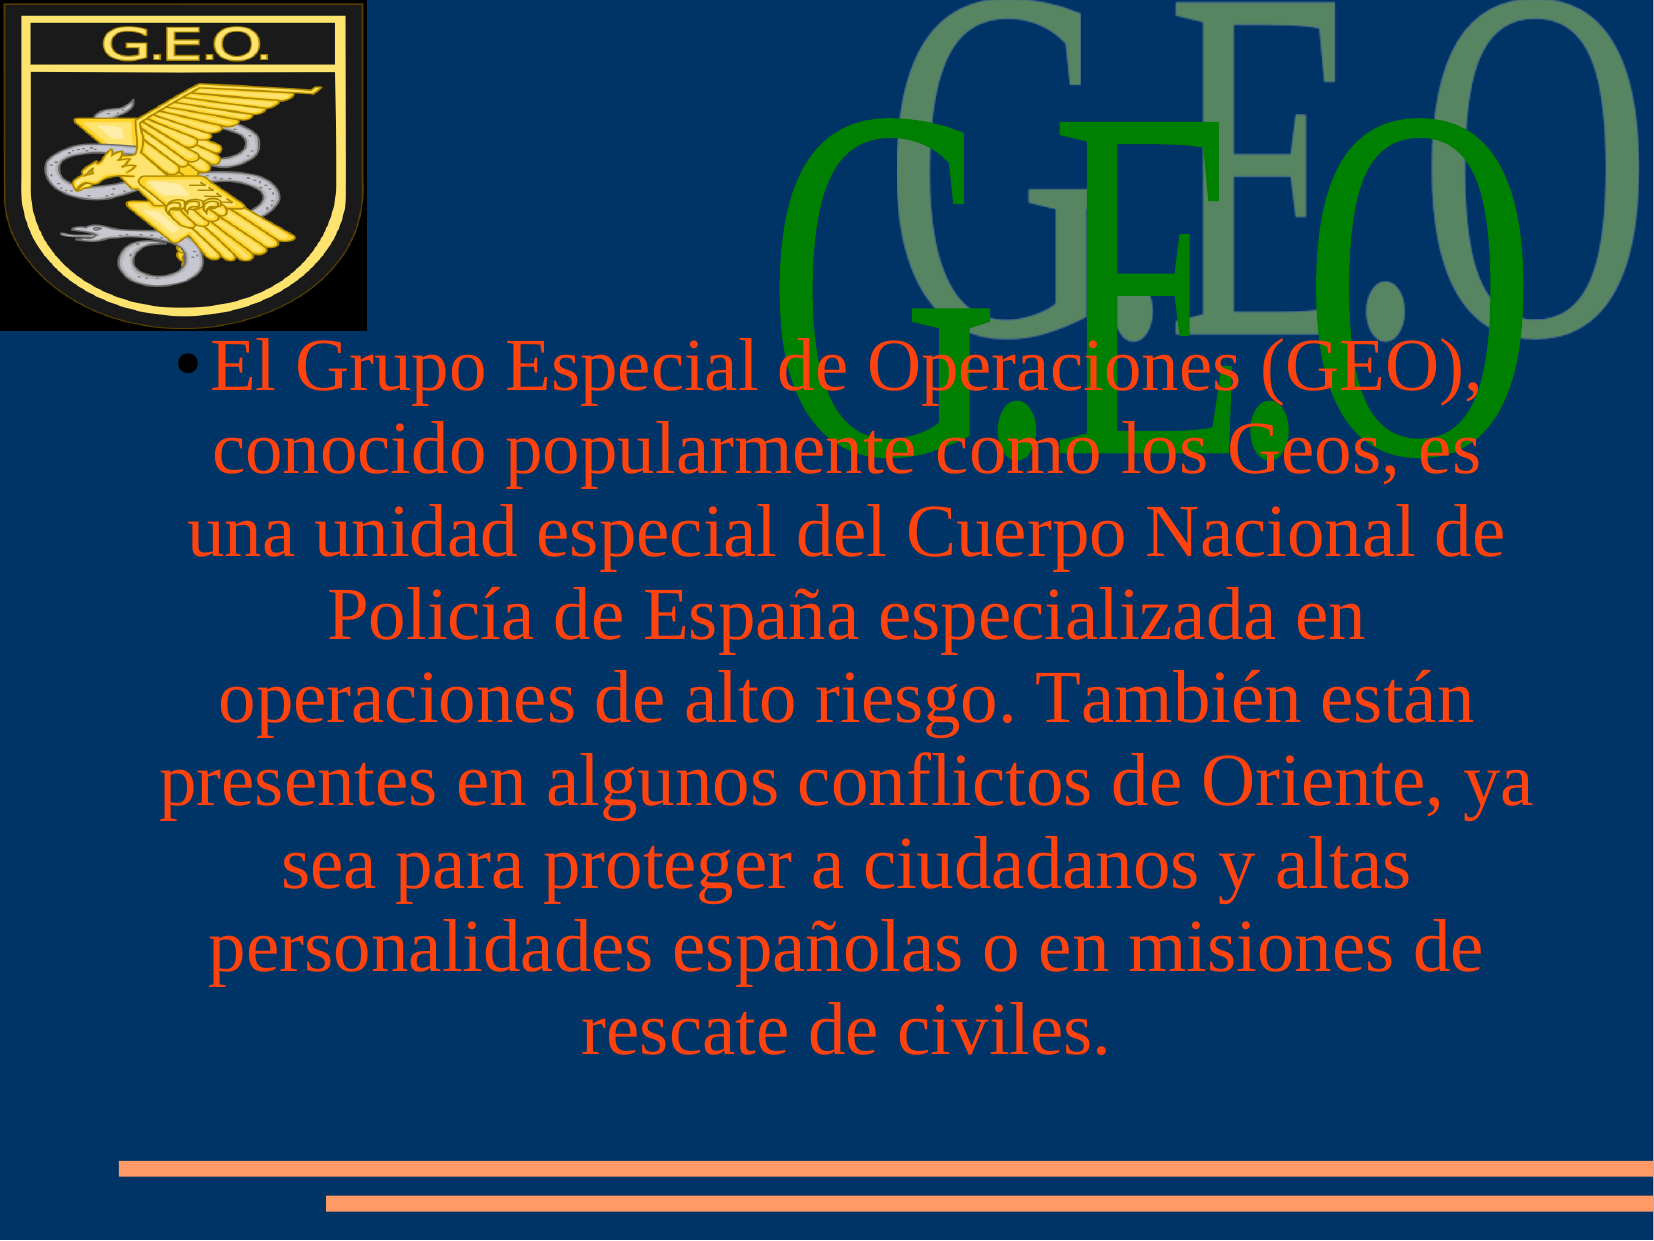

G.E.O
# El Grupo Especial de Operaciones (GEO), conocido popularmente como los Geos, es una unidad especial del Cuerpo Nacional de Policía de España especializada en operaciones de alto riesgo. También están presentes en algunos conflictos de Oriente, ya sea para proteger a ciudadanos y altas personalidades españolas o en misiones de rescate de civiles.